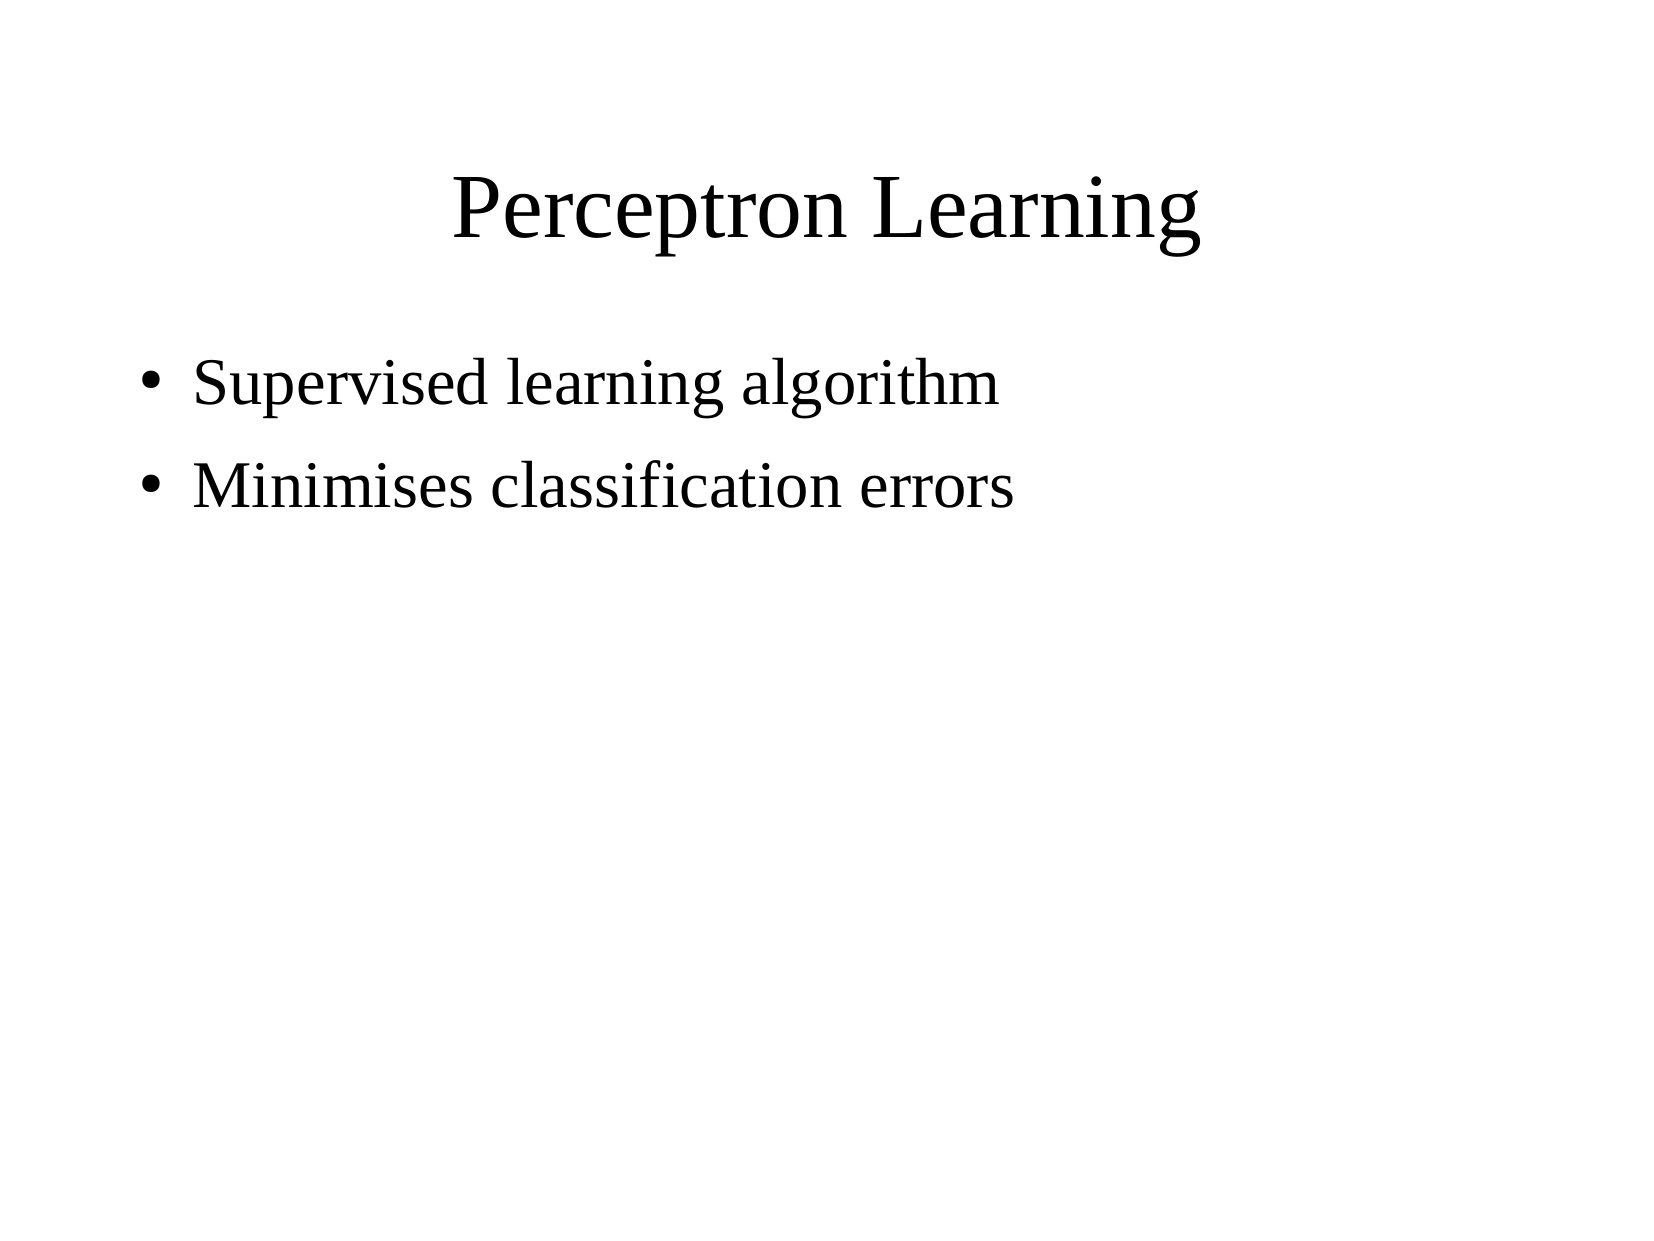

# Perceptron Learning
Supervised learning algorithm
Minimises classification errors